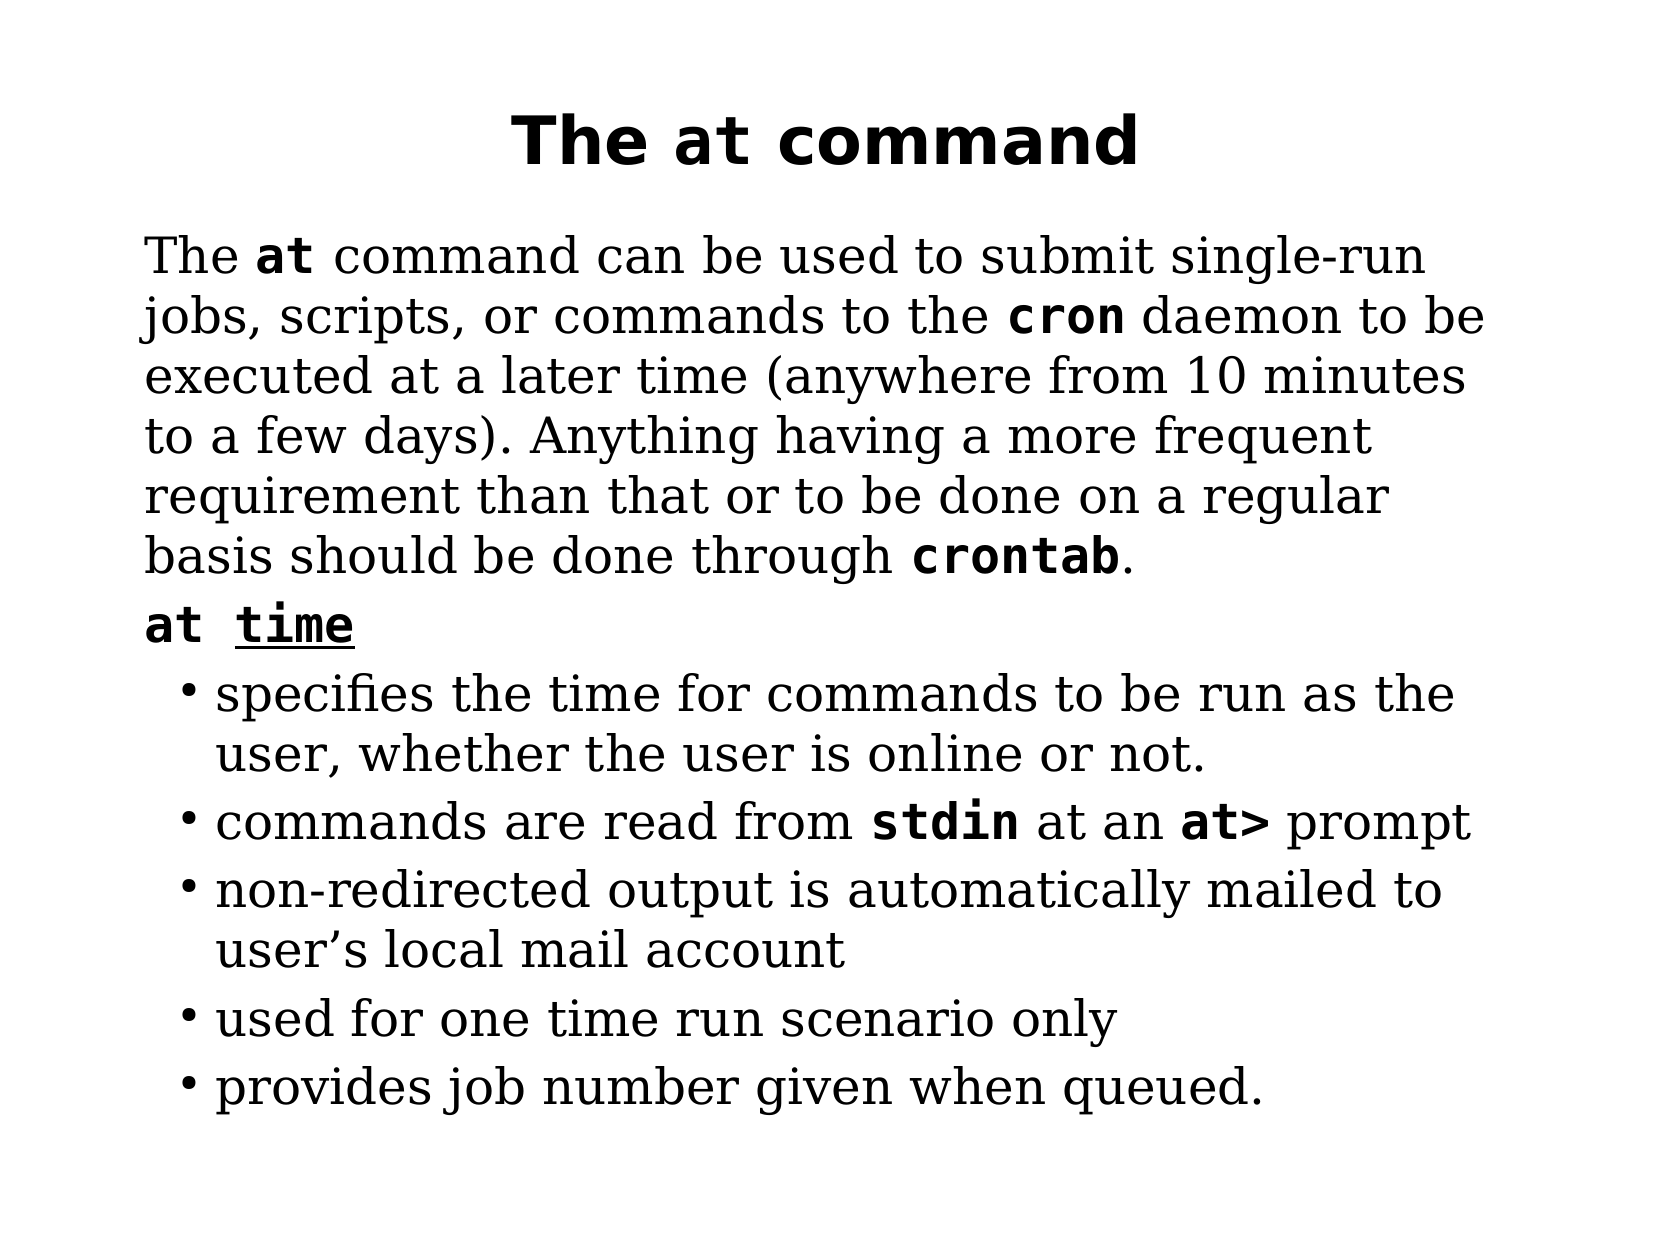

# The at command
The at command can be used to submit single-run jobs, scripts, or commands to the cron daemon to be executed at a later time (anywhere from 10 minutes to a few days). Anything having a more frequent requirement than that or to be done on a regular basis should be done through crontab.
at time
specifies the time for commands to be run as the user, whether the user is online or not.
commands are read from stdin at an at> prompt
non-redirected output is automatically mailed to user’s local mail account
used for one time run scenario only
provides job number given when queued.